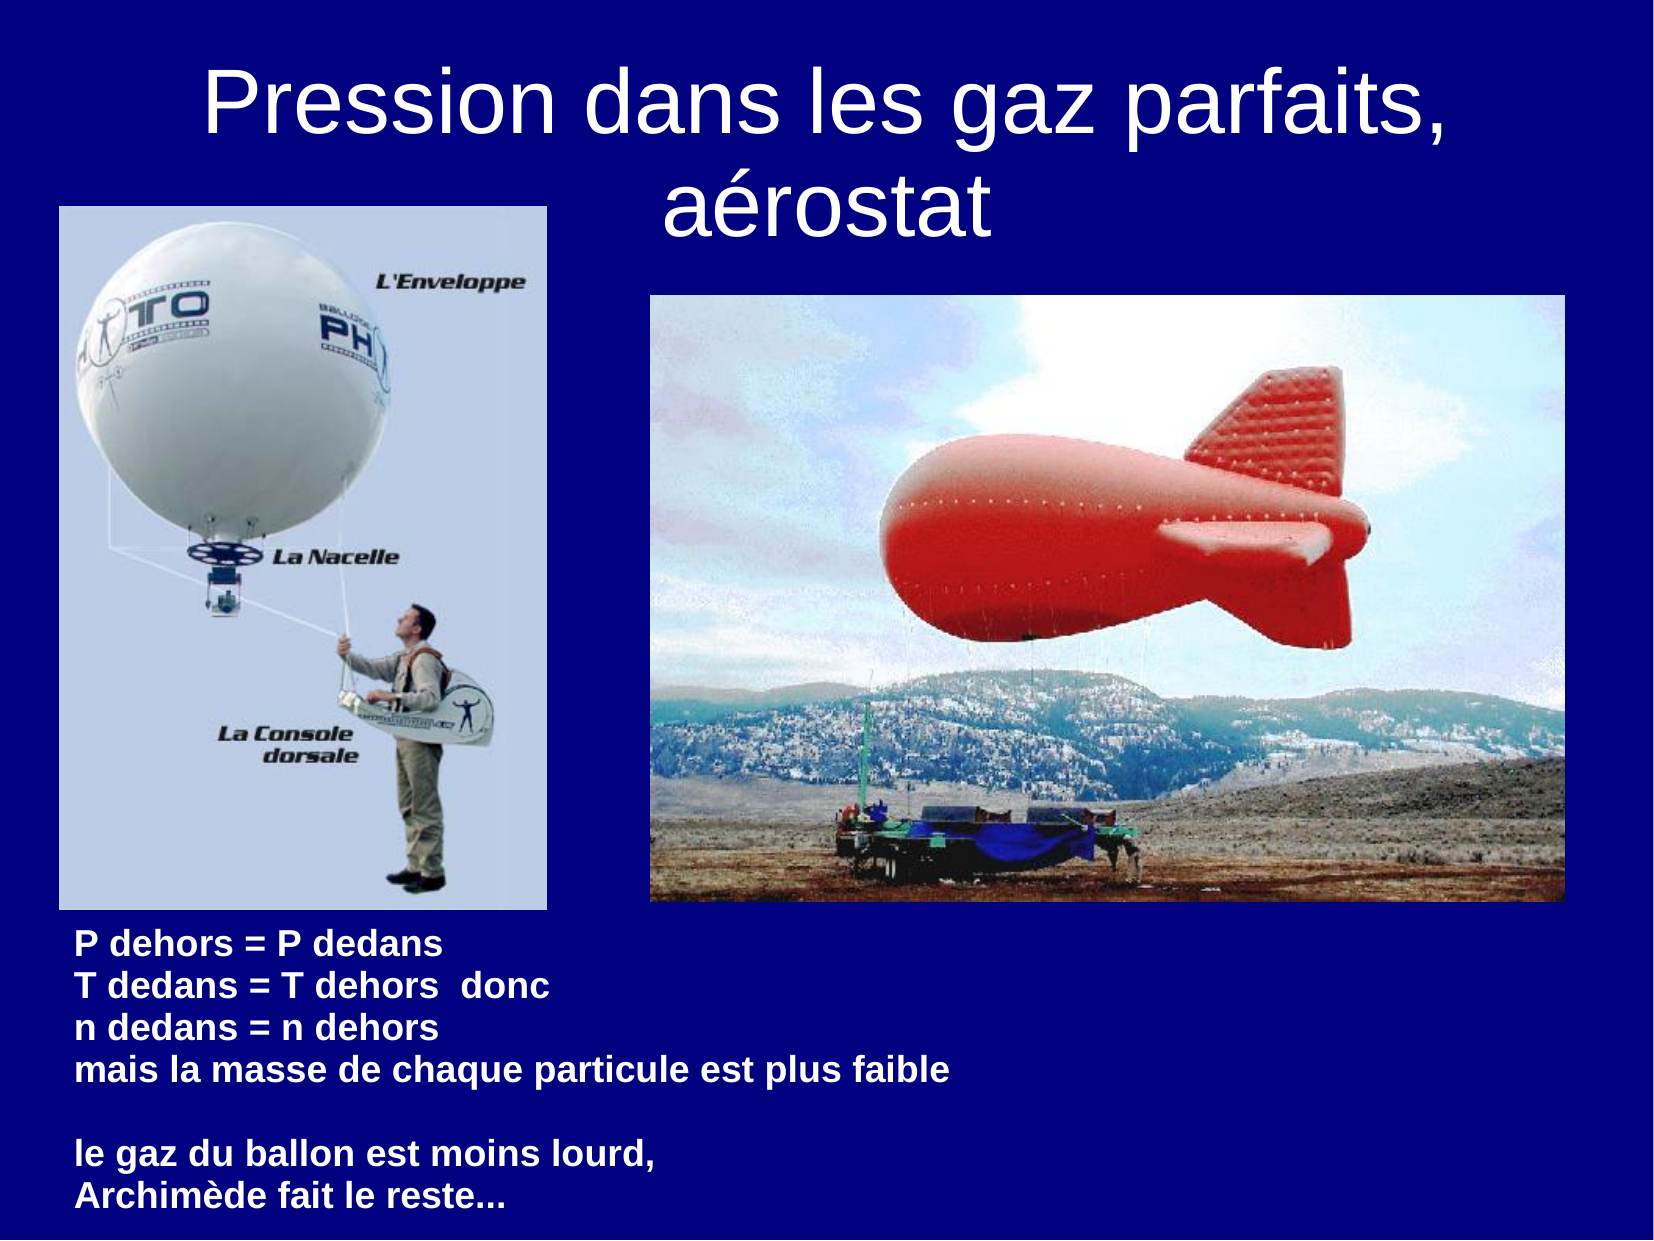

# Pression dans les gaz parfaits, aérostat
P dehors = P dedans
T dedans = T dehors donc
n dedans = n dehors
mais la masse de chaque particule est plus faible
le gaz du ballon est moins lourd,
Archimède fait le reste...